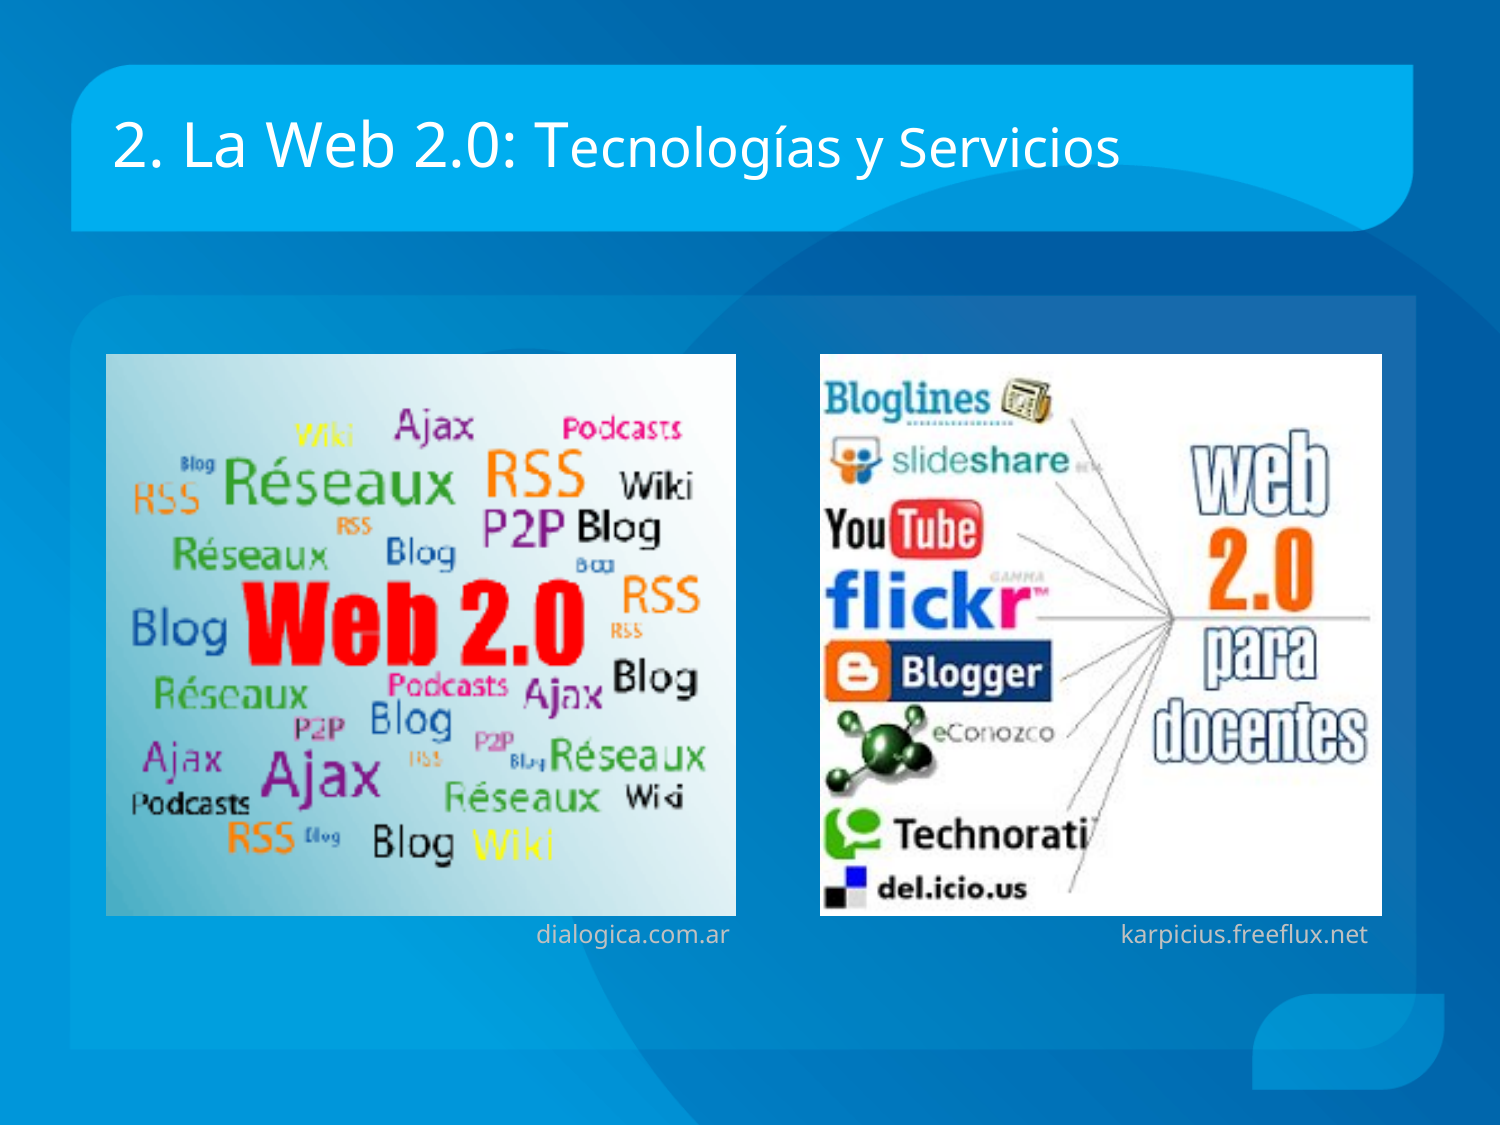

# 2. La Web 2.0: Tecnologías y Servicios
dialogica.com.ar
karpicius.freeflux.net